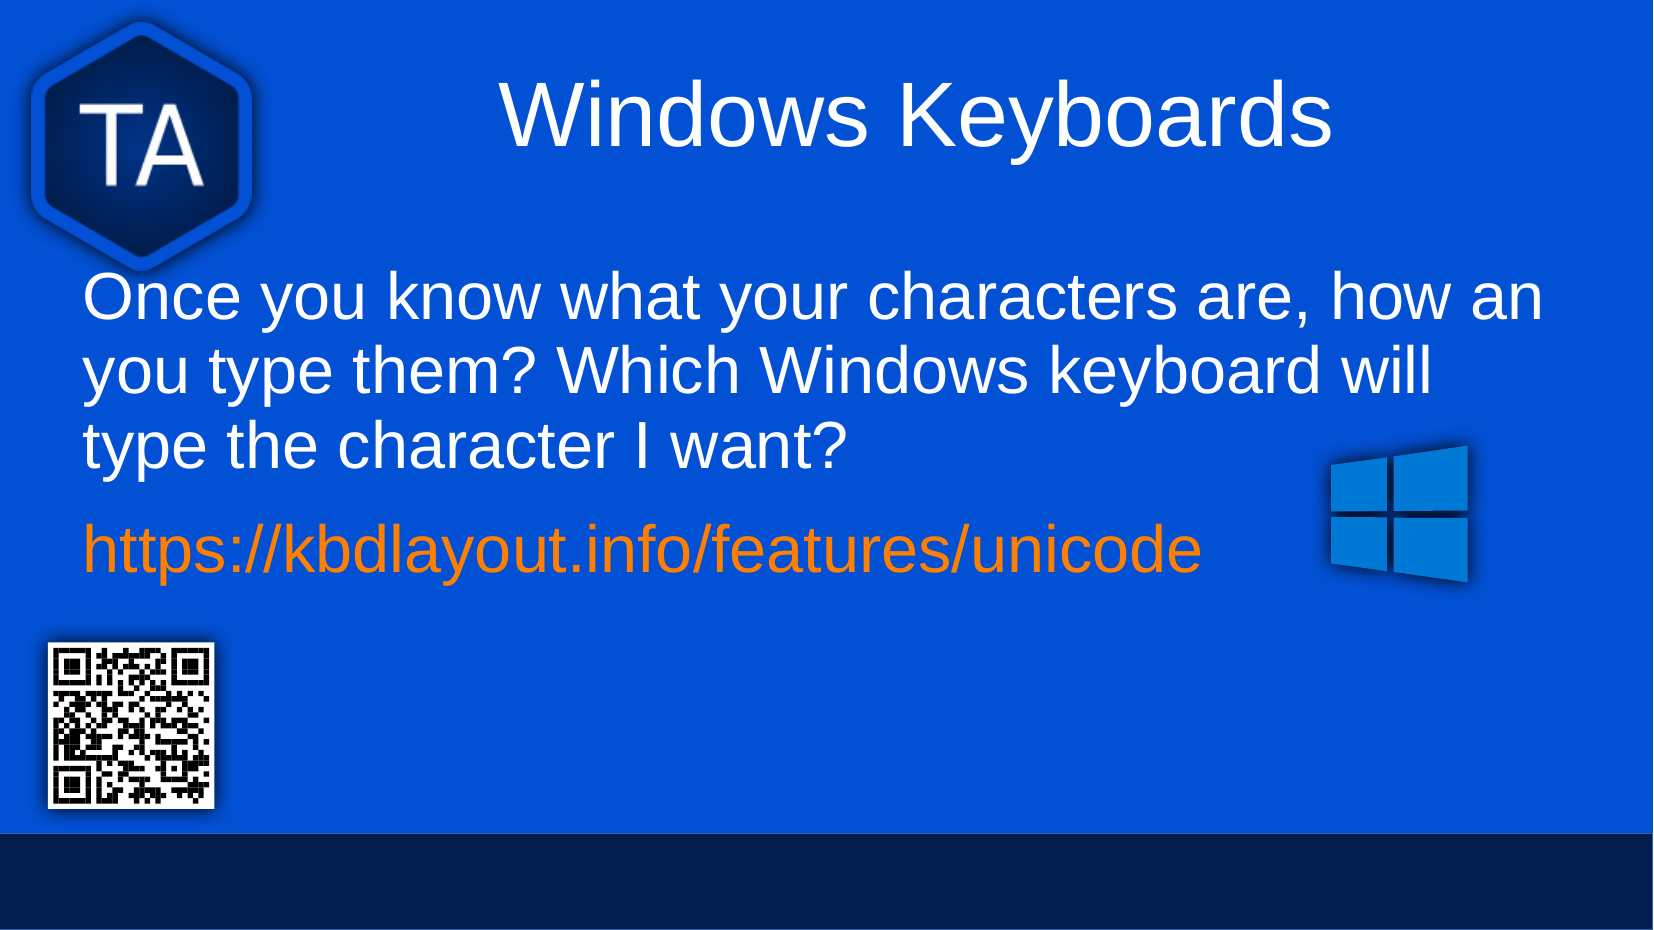

# Windows Keyboards
Once you know what your characters are, how an you type them? Which Windows keyboard will type the character I want?
https://kbdlayout.info/features/unicode